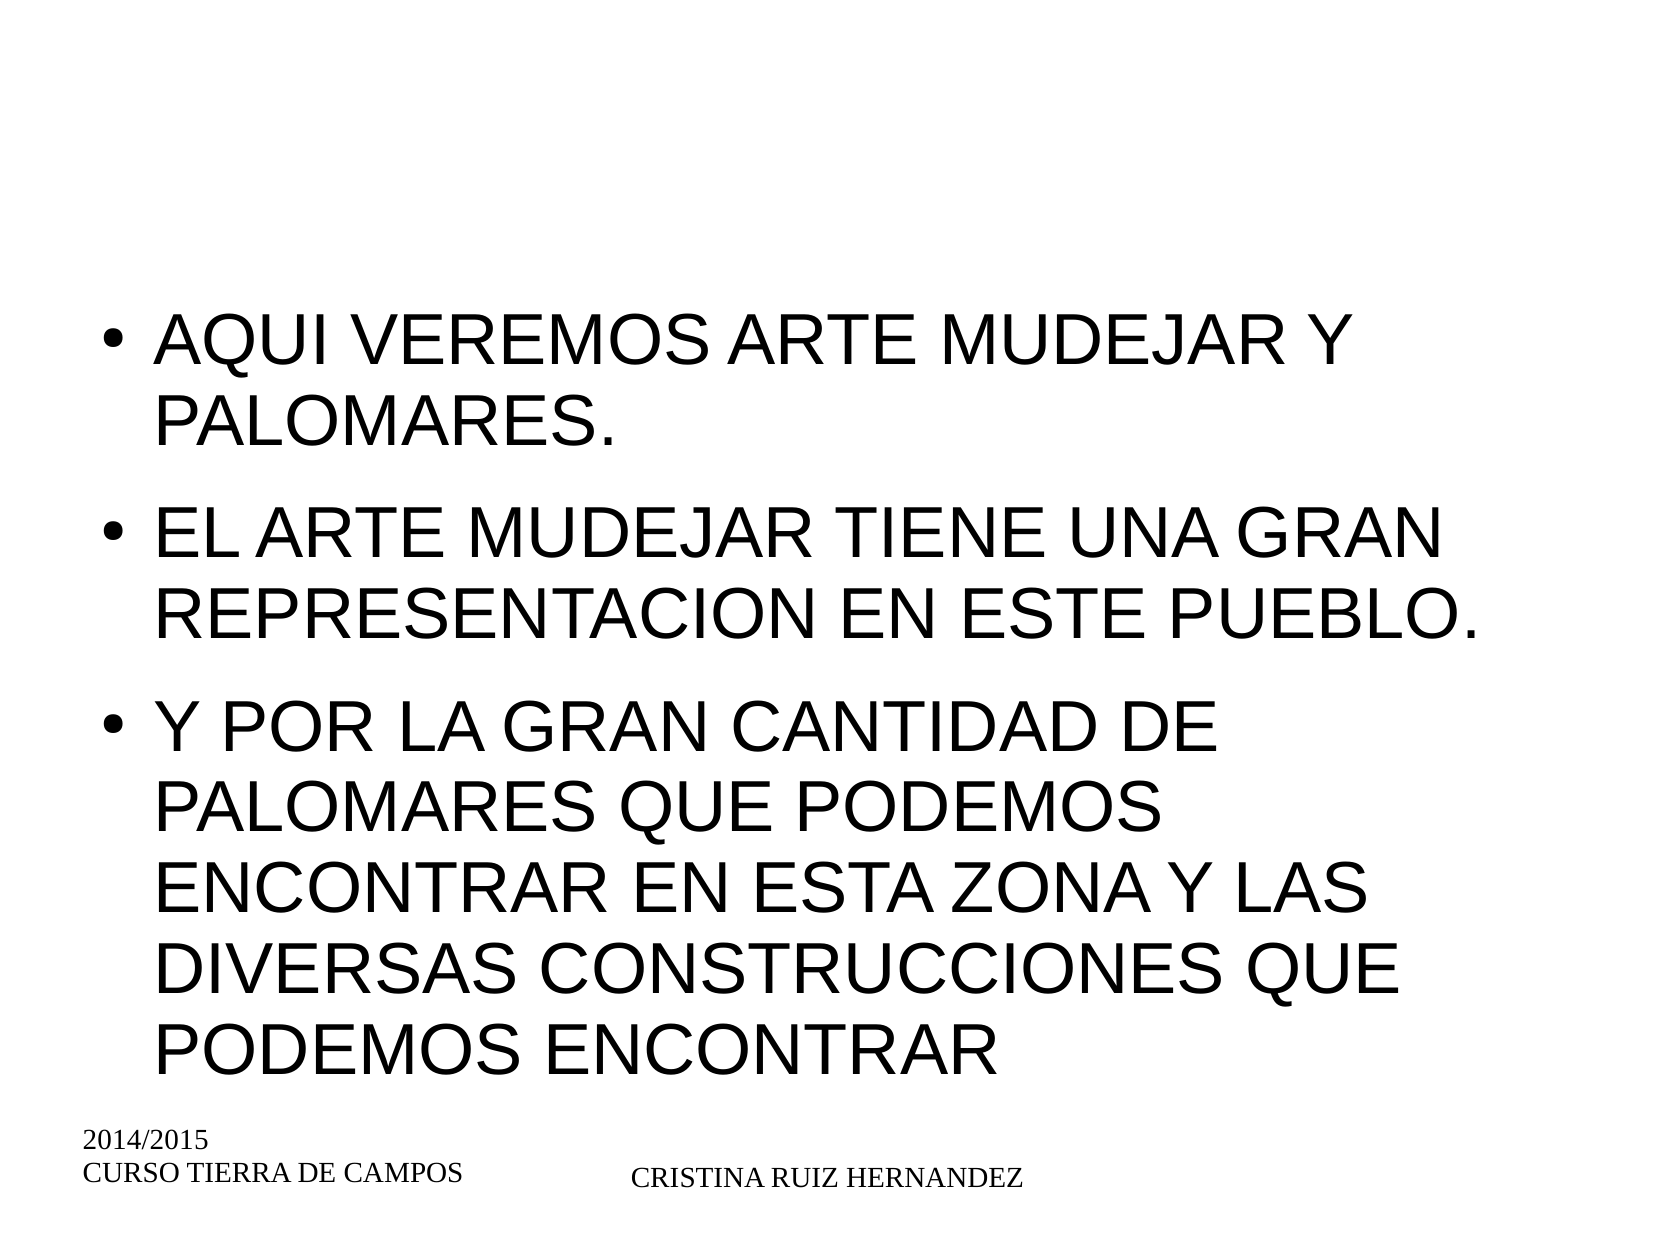

# QUE VEREMOS
AQUI VEREMOS ARTE MUDEJAR Y PALOMARES.
EL ARTE MUDEJAR TIENE UNA GRAN REPRESENTACION EN ESTE PUEBLO.
Y POR LA GRAN CANTIDAD DE PALOMARES QUE PODEMOS ENCONTRAR EN ESTA ZONA Y LAS DIVERSAS CONSTRUCCIONES QUE PODEMOS ENCONTRAR